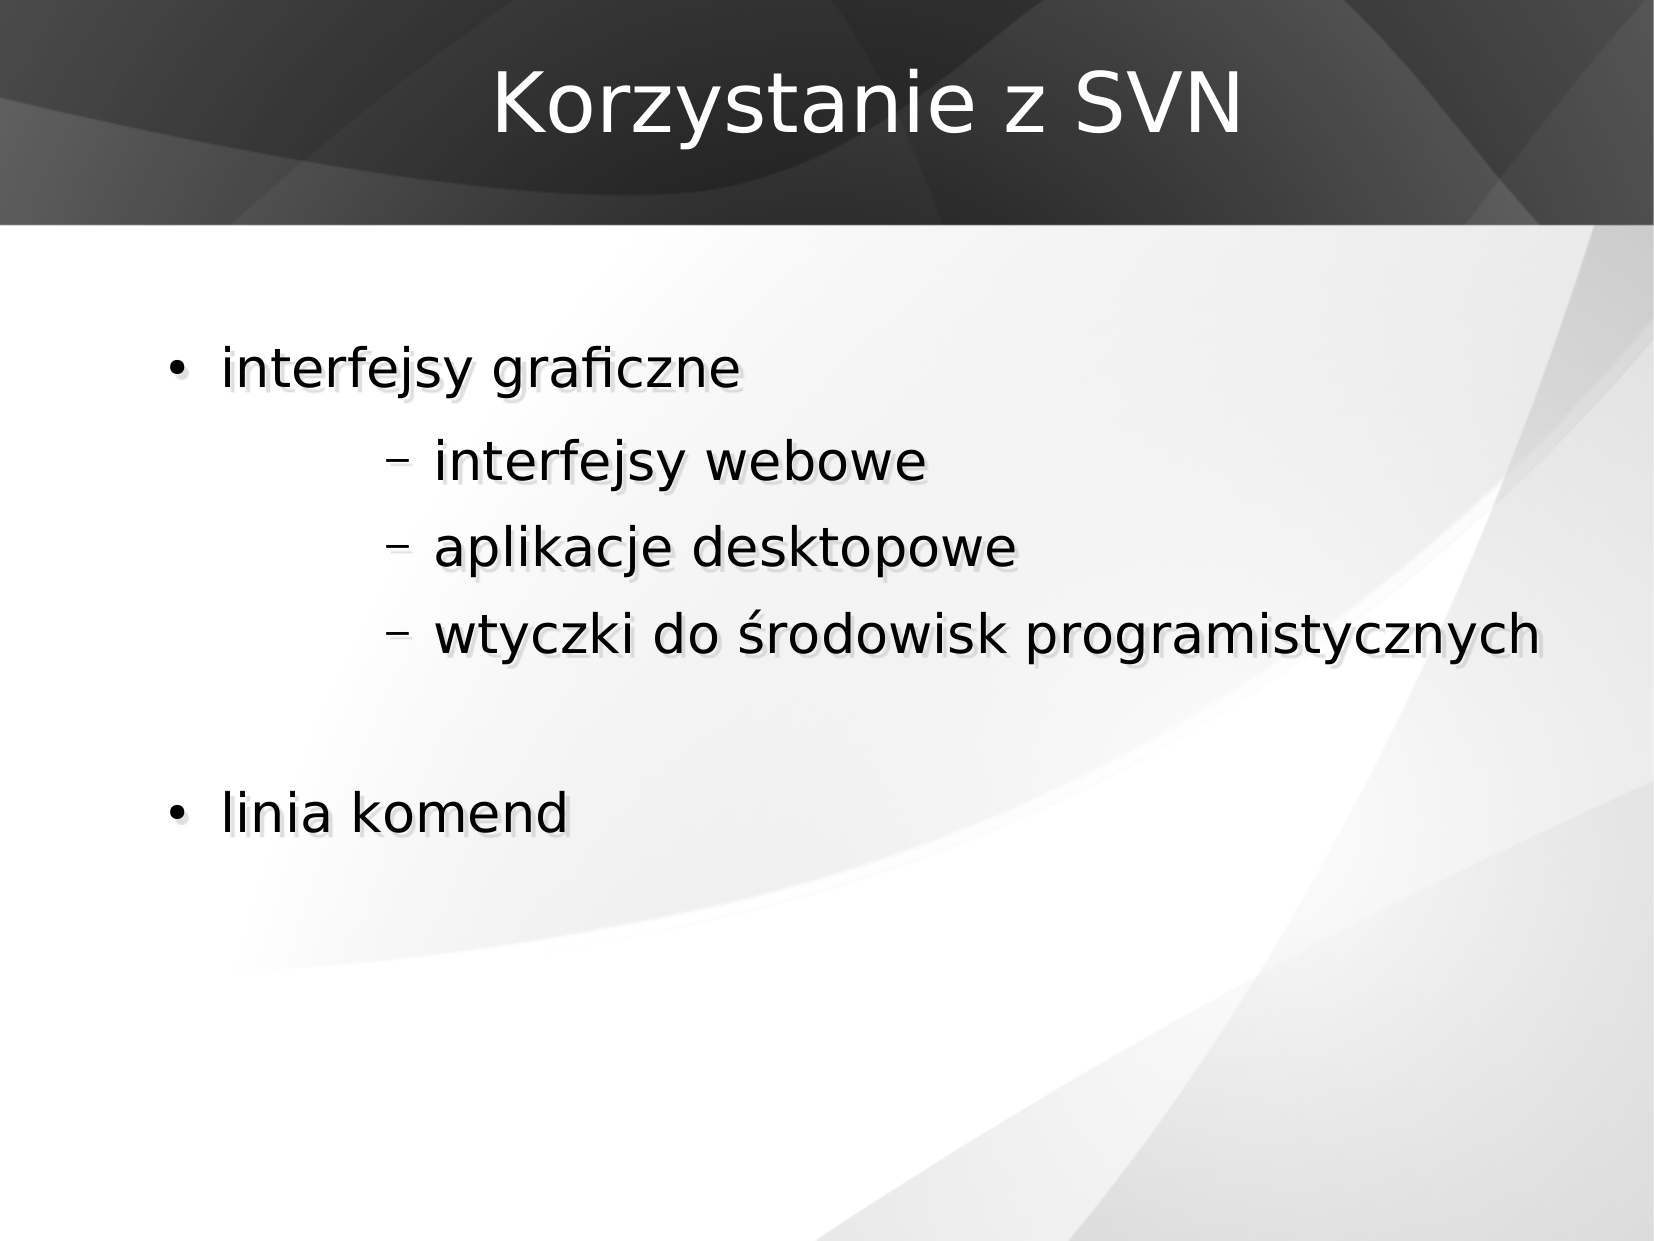

# Korzystanie z SVN
interfejsy graficzne
interfejsy webowe
aplikacje desktopowe
wtyczki do środowisk programistycznych
linia komend